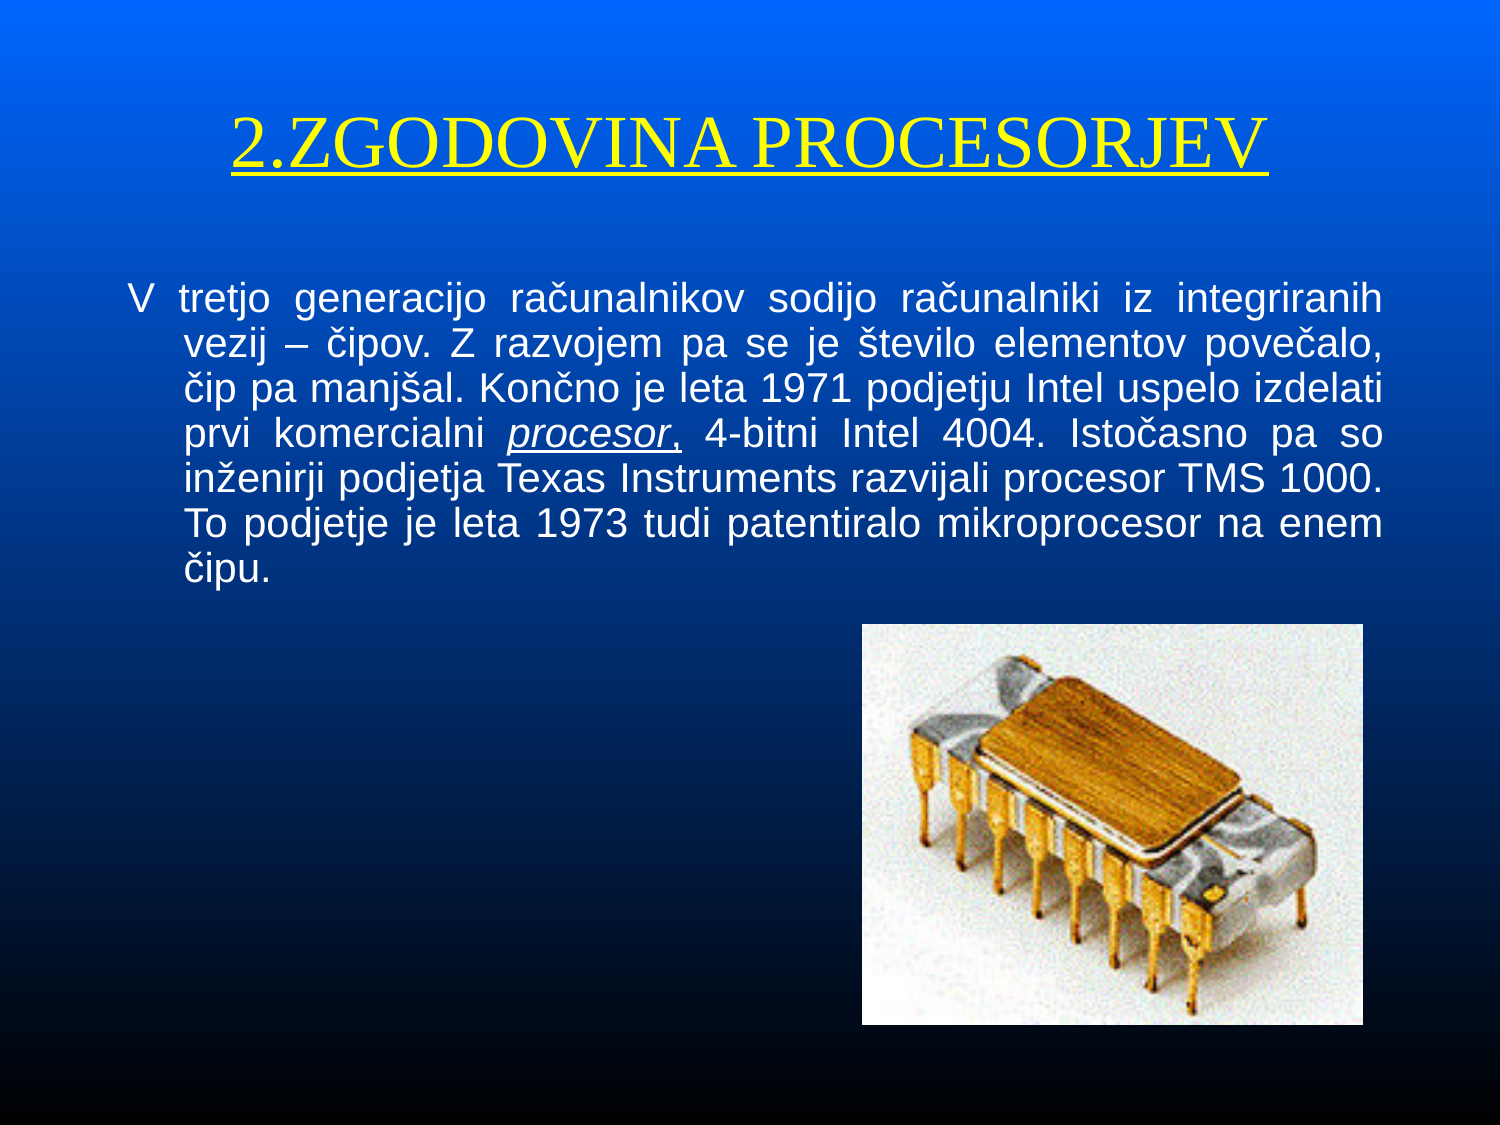

# 2.ZGODOVINA PROCESORJEV
V tretjo generacijo računalnikov sodijo računalniki iz integriranih vezij – čipov. Z razvojem pa se je število elementov povečalo, čip pa manjšal. Končno je leta 1971 podjetju Intel uspelo izdelati prvi komercialni procesor, 4-bitni Intel 4004. Istočasno pa so inženirji podjetja Texas Instruments razvijali procesor TMS 1000. To podjetje je leta 1973 tudi patentiralo mikroprocesor na enem čipu.